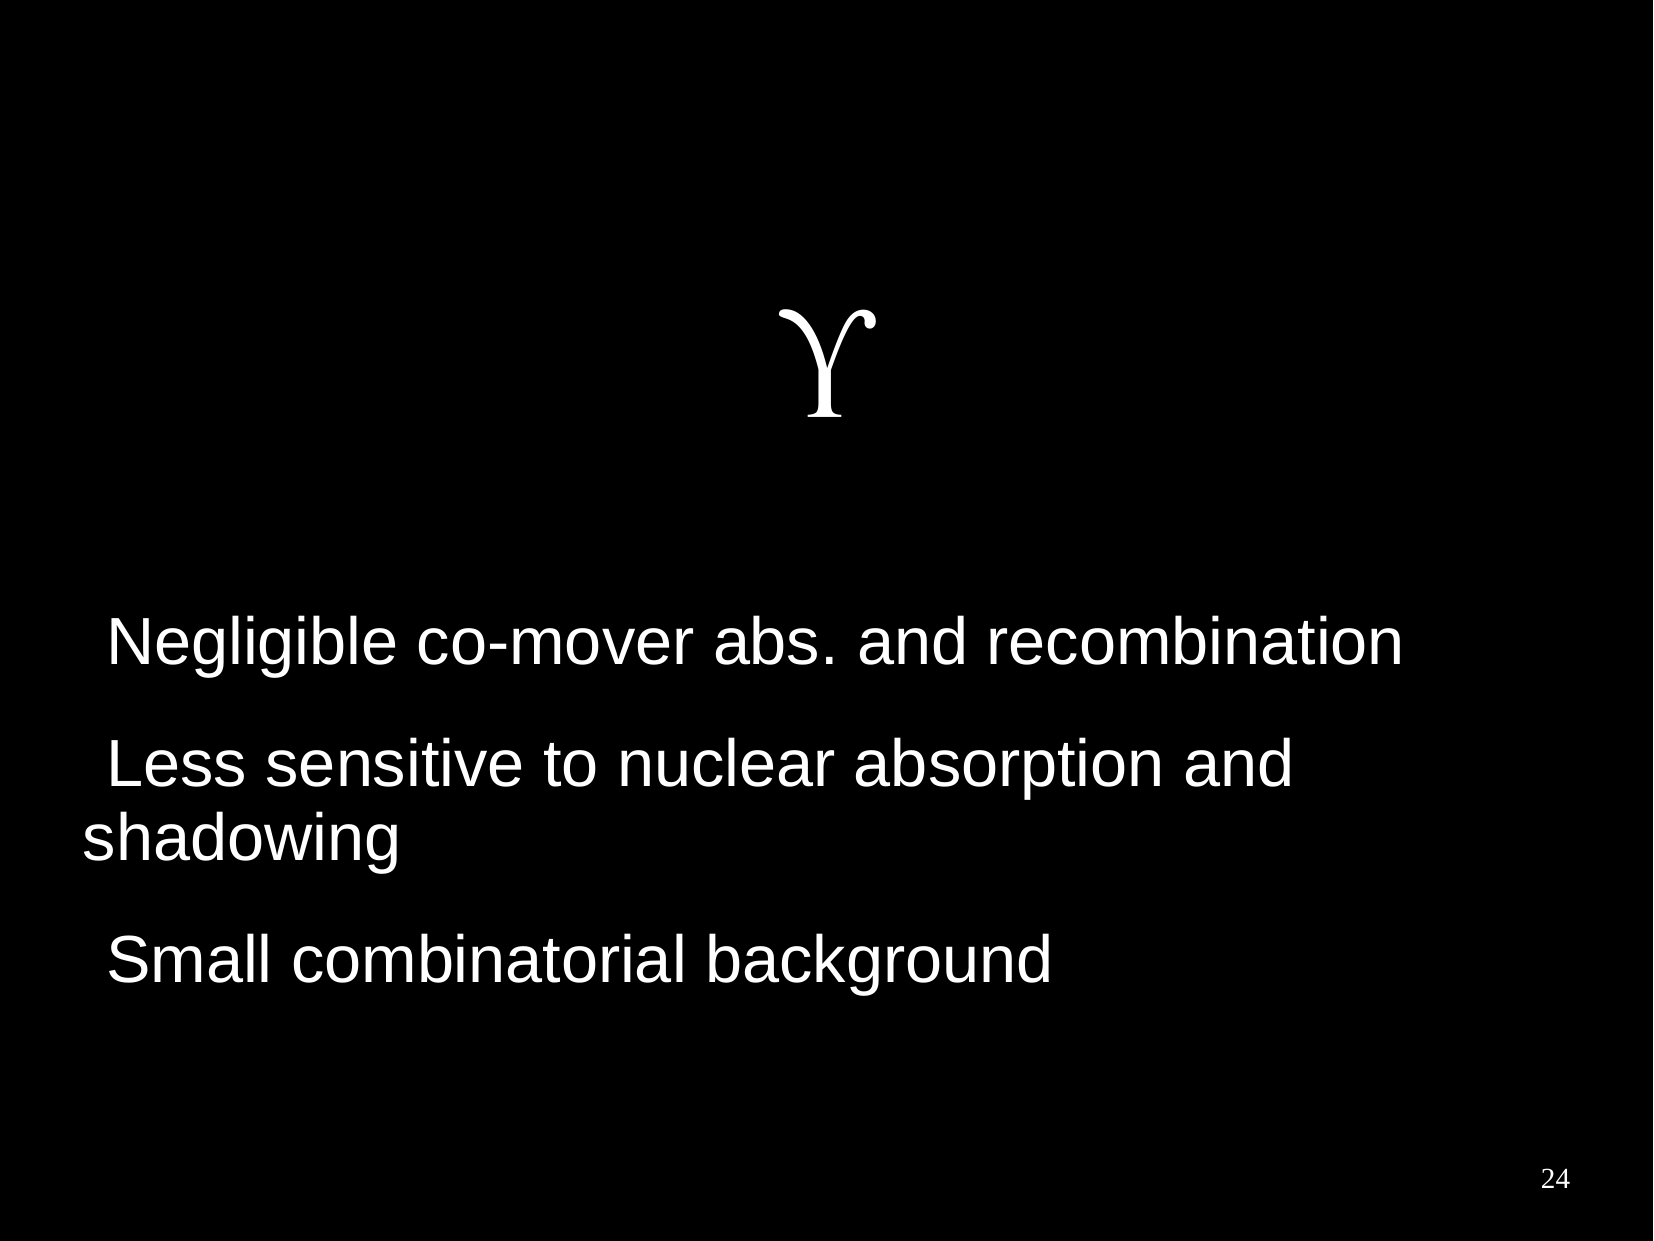

# ¡
Negligible co-mover abs. and recombination
Less sensitive to nuclear absorption and shadowing
Small combinatorial background
24